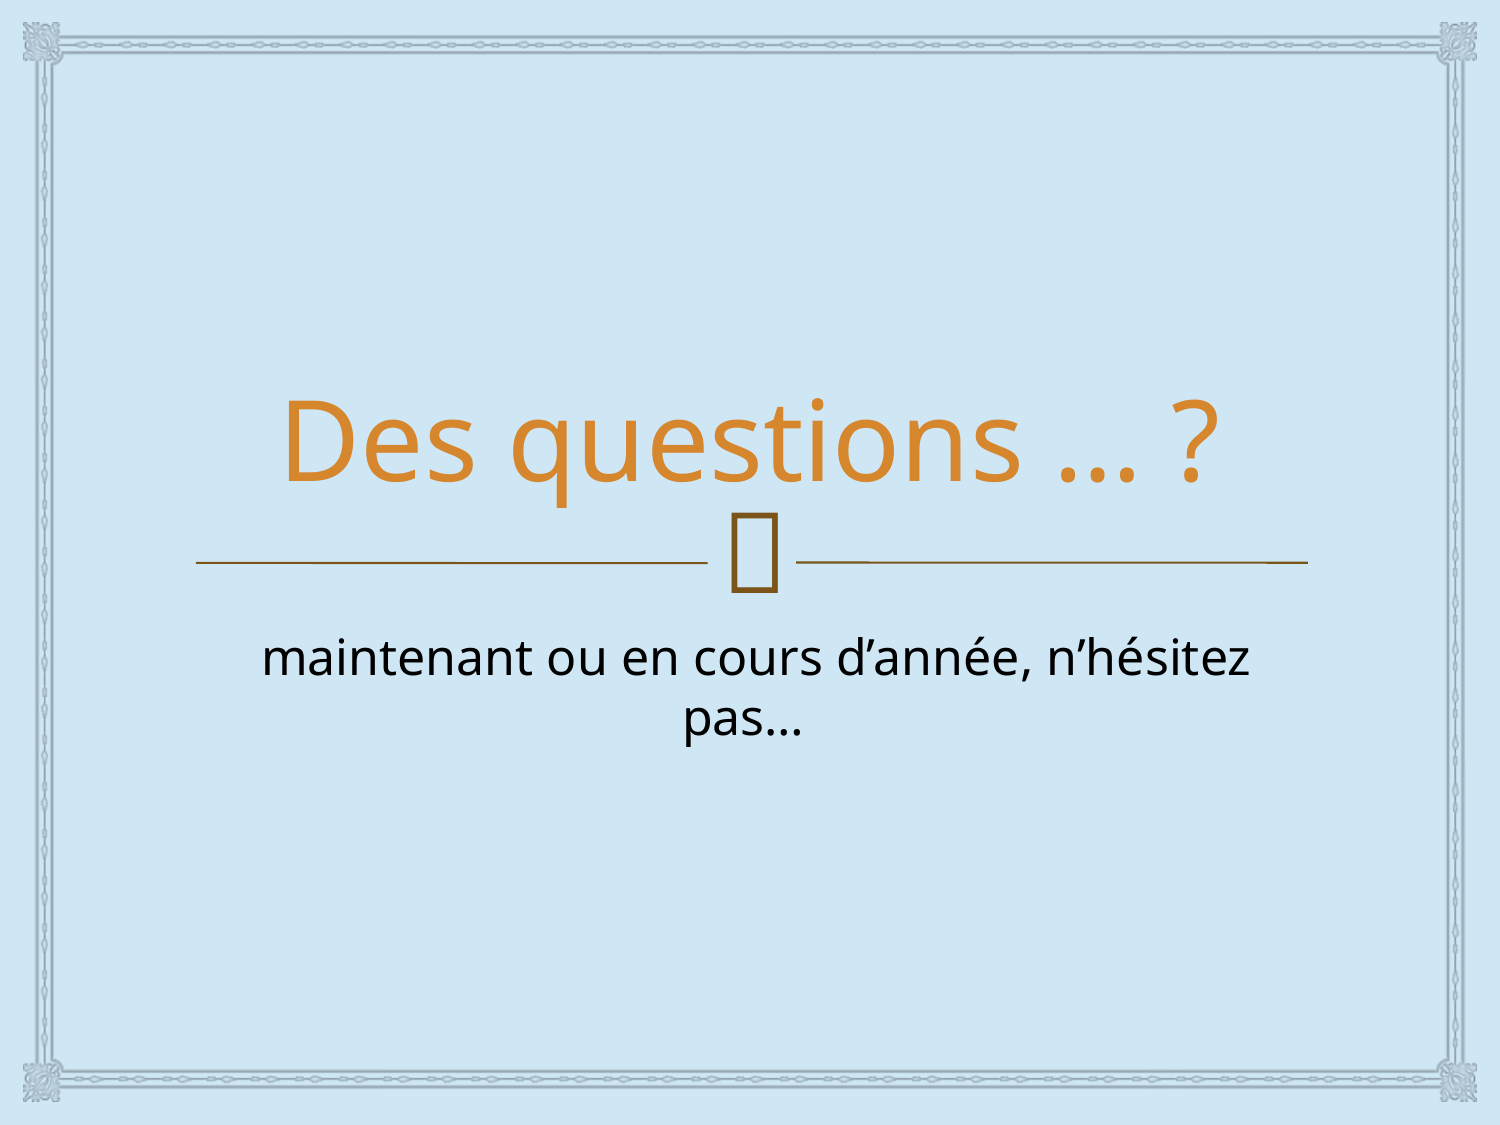

# Des questions … ?
 maintenant ou en cours d’année, n’hésitez pas…